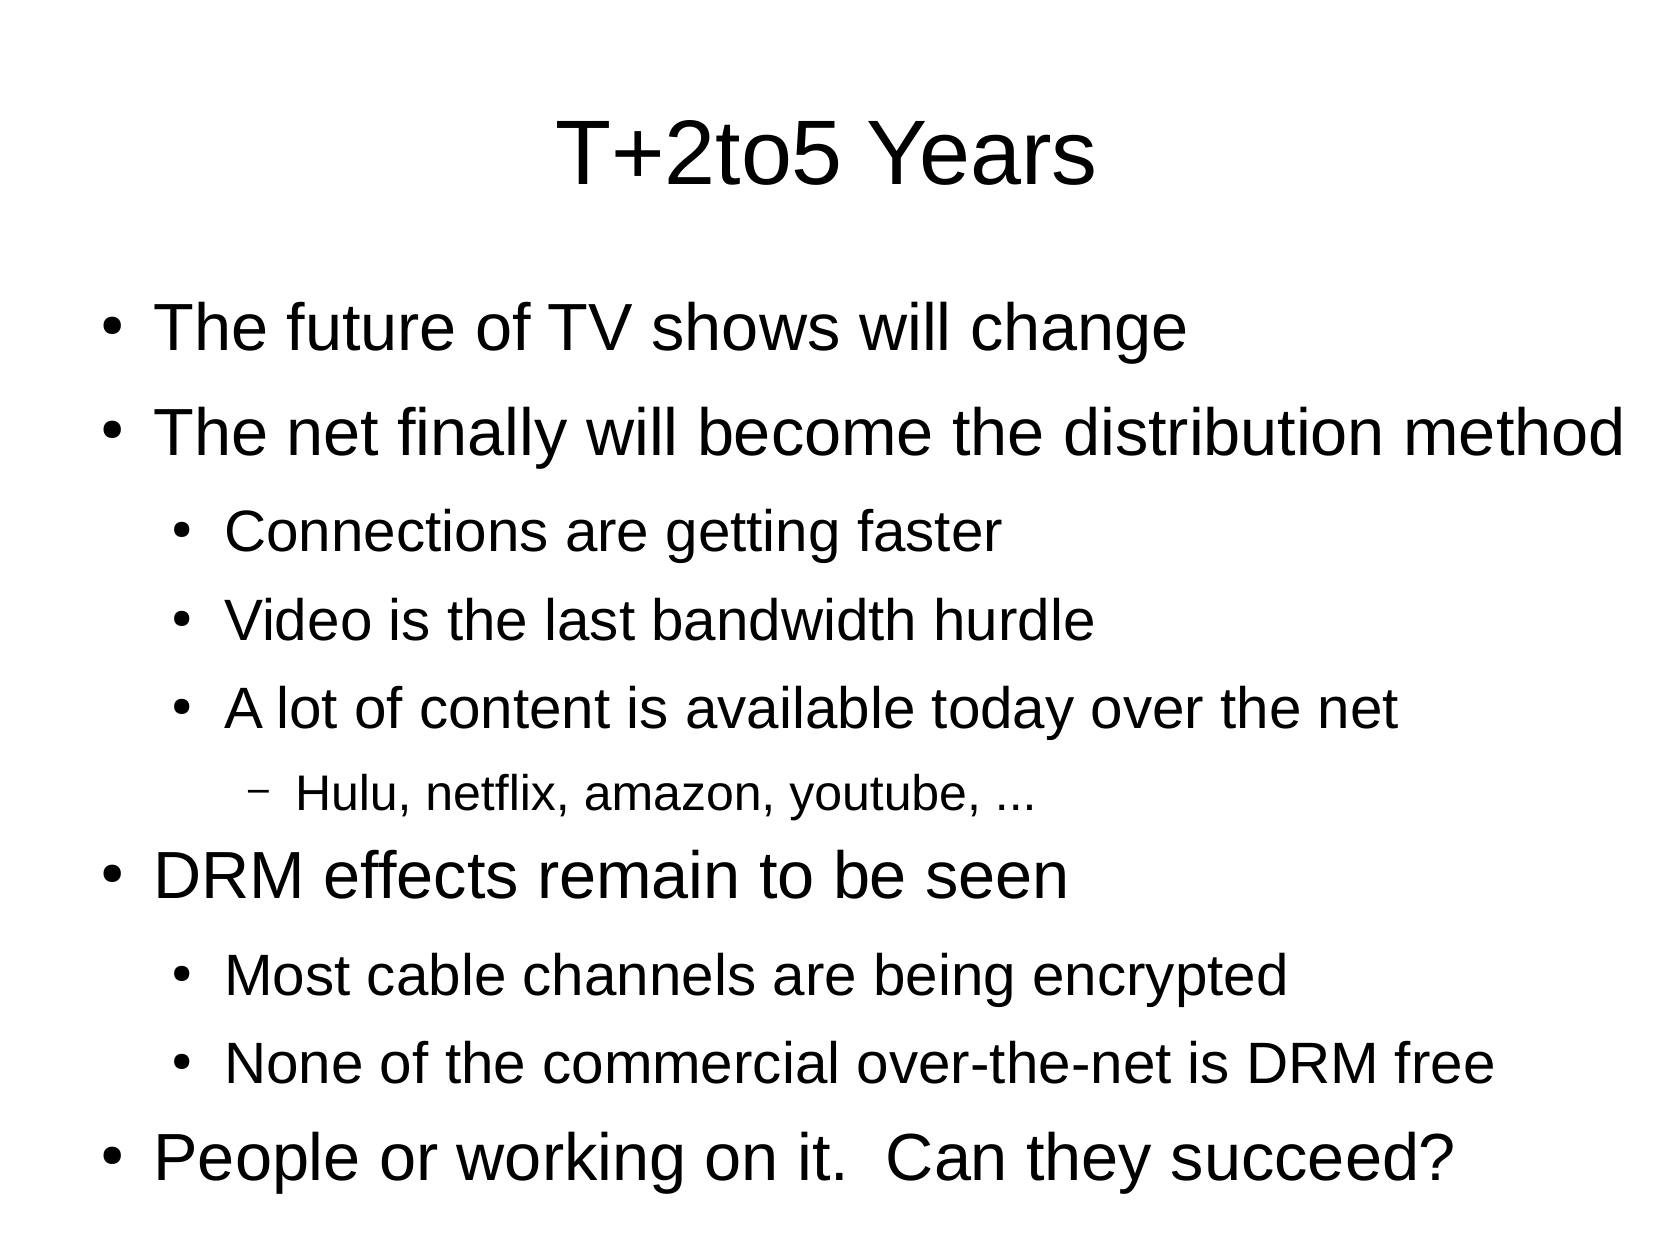

# T+2to5 Years
The future of TV shows will change
The net finally will become the distribution method
Connections are getting faster
Video is the last bandwidth hurdle
A lot of content is available today over the net
Hulu, netflix, amazon, youtube, ...
DRM effects remain to be seen
Most cable channels are being encrypted
None of the commercial over-the-net is DRM free
People or working on it. Can they succeed?